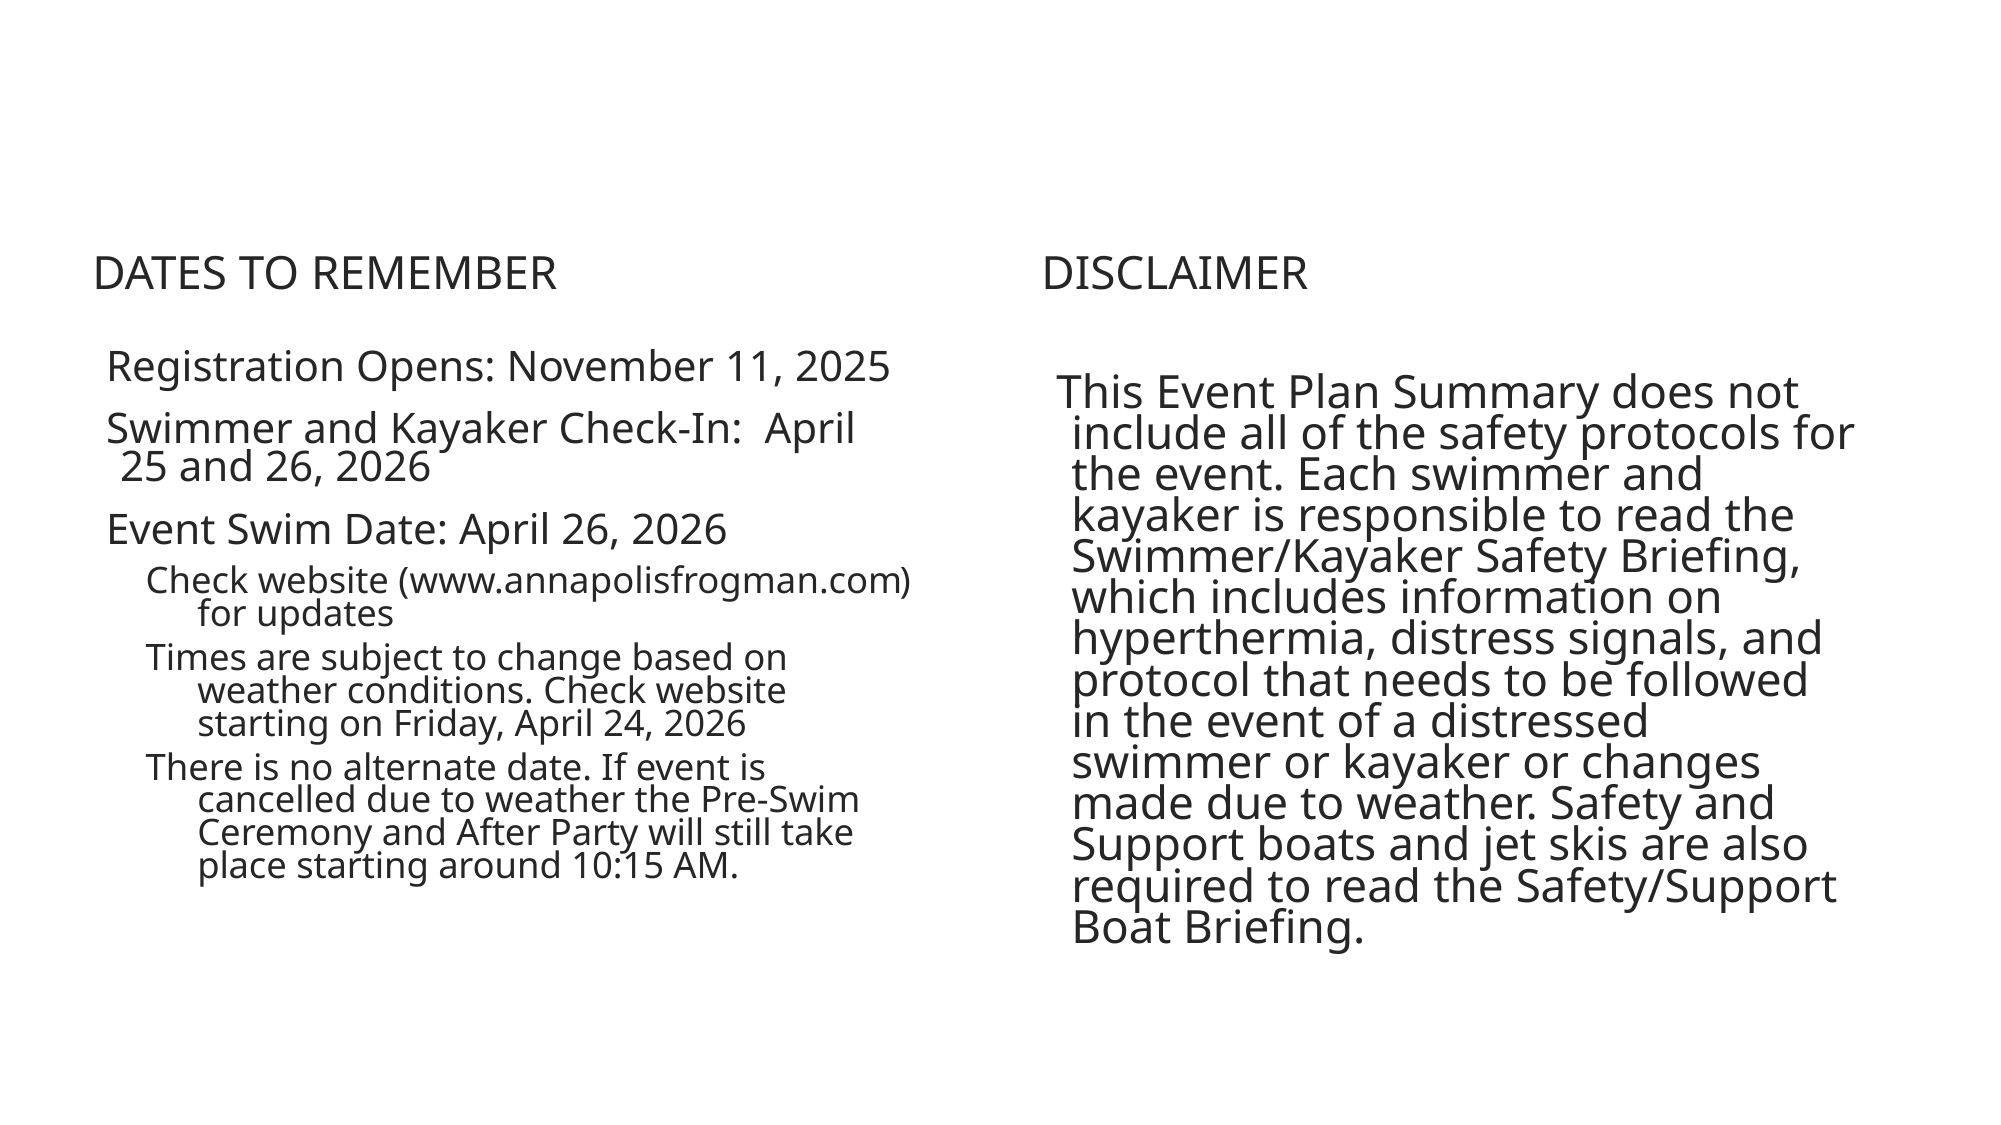

Dates to Remember
# Disclaimer
Registration Opens: November 11, 2025
Swimmer and Kayaker Check-In: April 25 and 26, 2026
Event Swim Date: April 26, 2026
Check website (www.annapolisfrogman.com) for updates
Times are subject to change based on weather conditions. Check website starting on Friday, April 24, 2026
There is no alternate date. If event is cancelled due to weather the Pre-Swim Ceremony and After Party will still take place starting around 10:15 AM.
This Event Plan Summary does not include all of the safety protocols for the event. Each swimmer and kayaker is responsible to read the Swimmer/Kayaker Safety Briefing, which includes information on hyperthermia, distress signals, and protocol that needs to be followed in the event of a distressed swimmer or kayaker or changes made due to weather. Safety and Support boats and jet skis are also required to read the Safety/Support Boat Briefing.